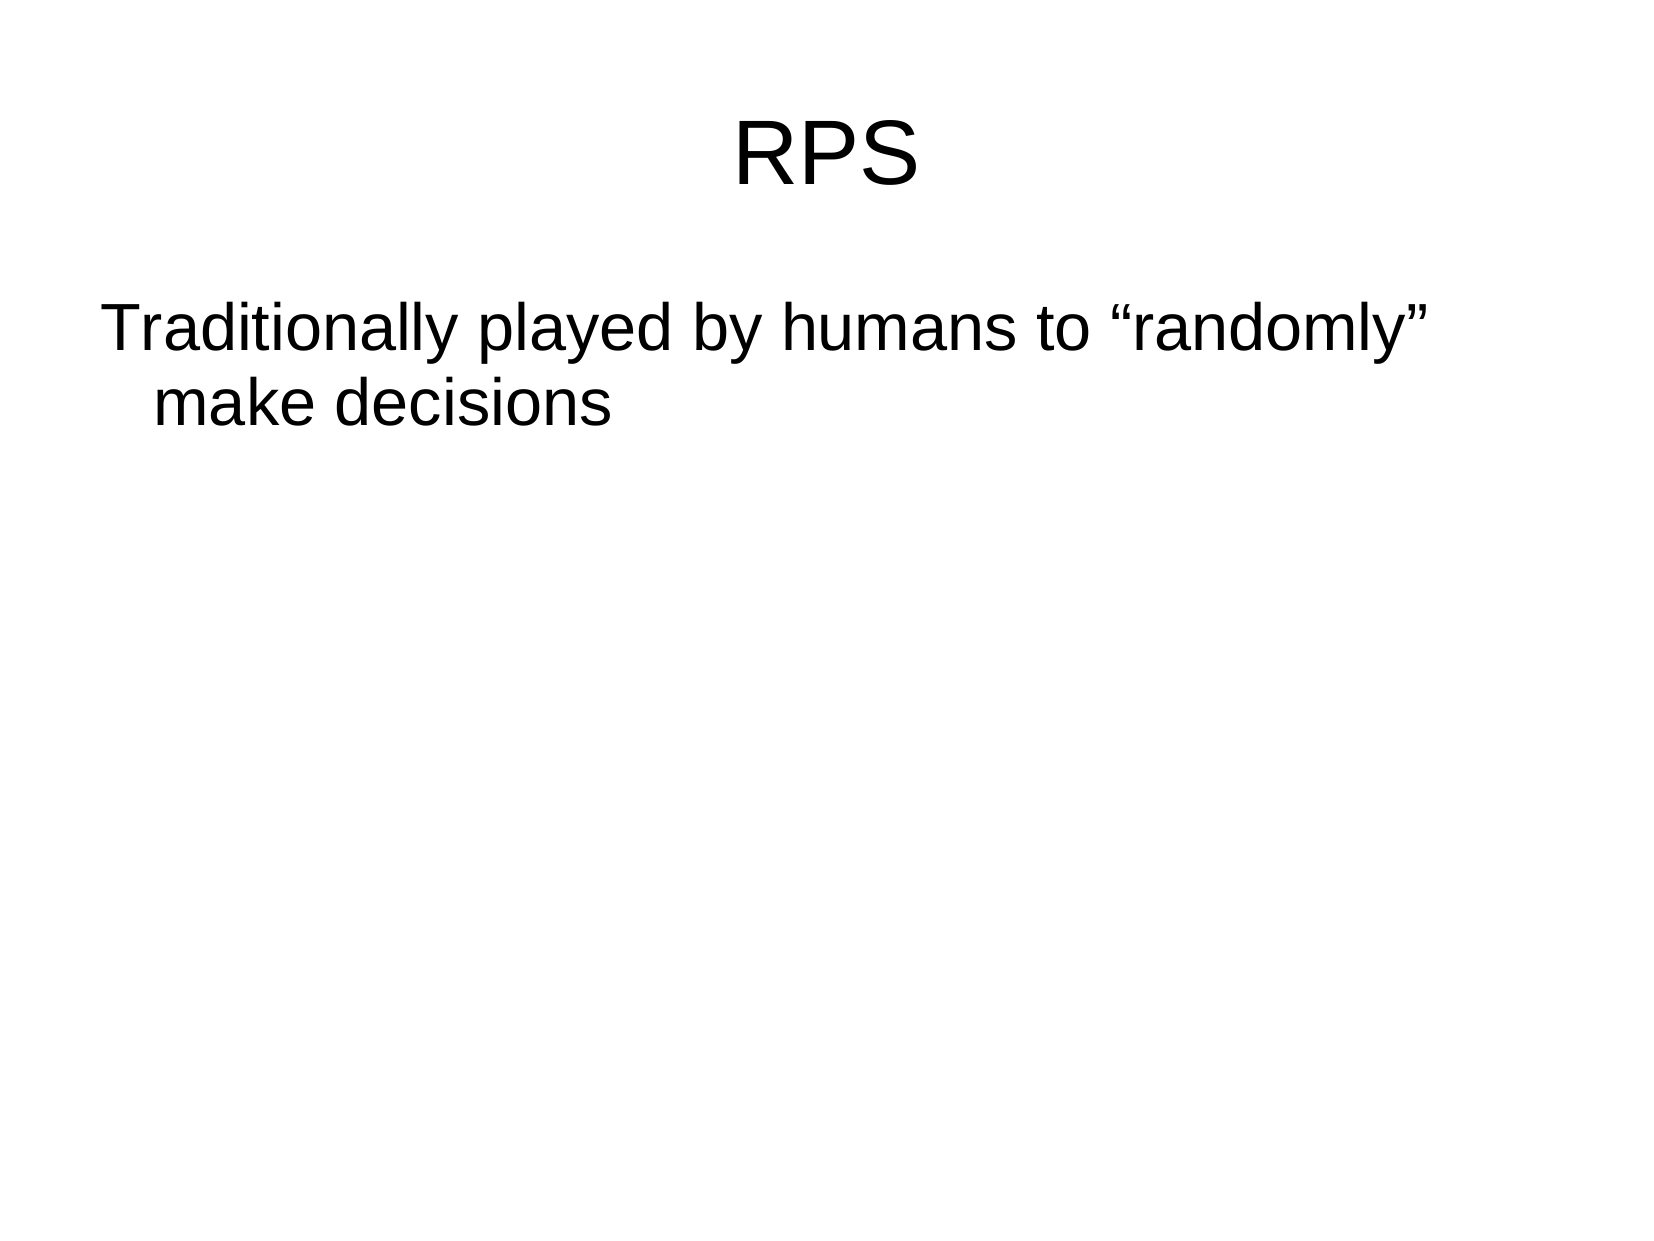

# RPS
Traditionally played by humans to “randomly” make decisions